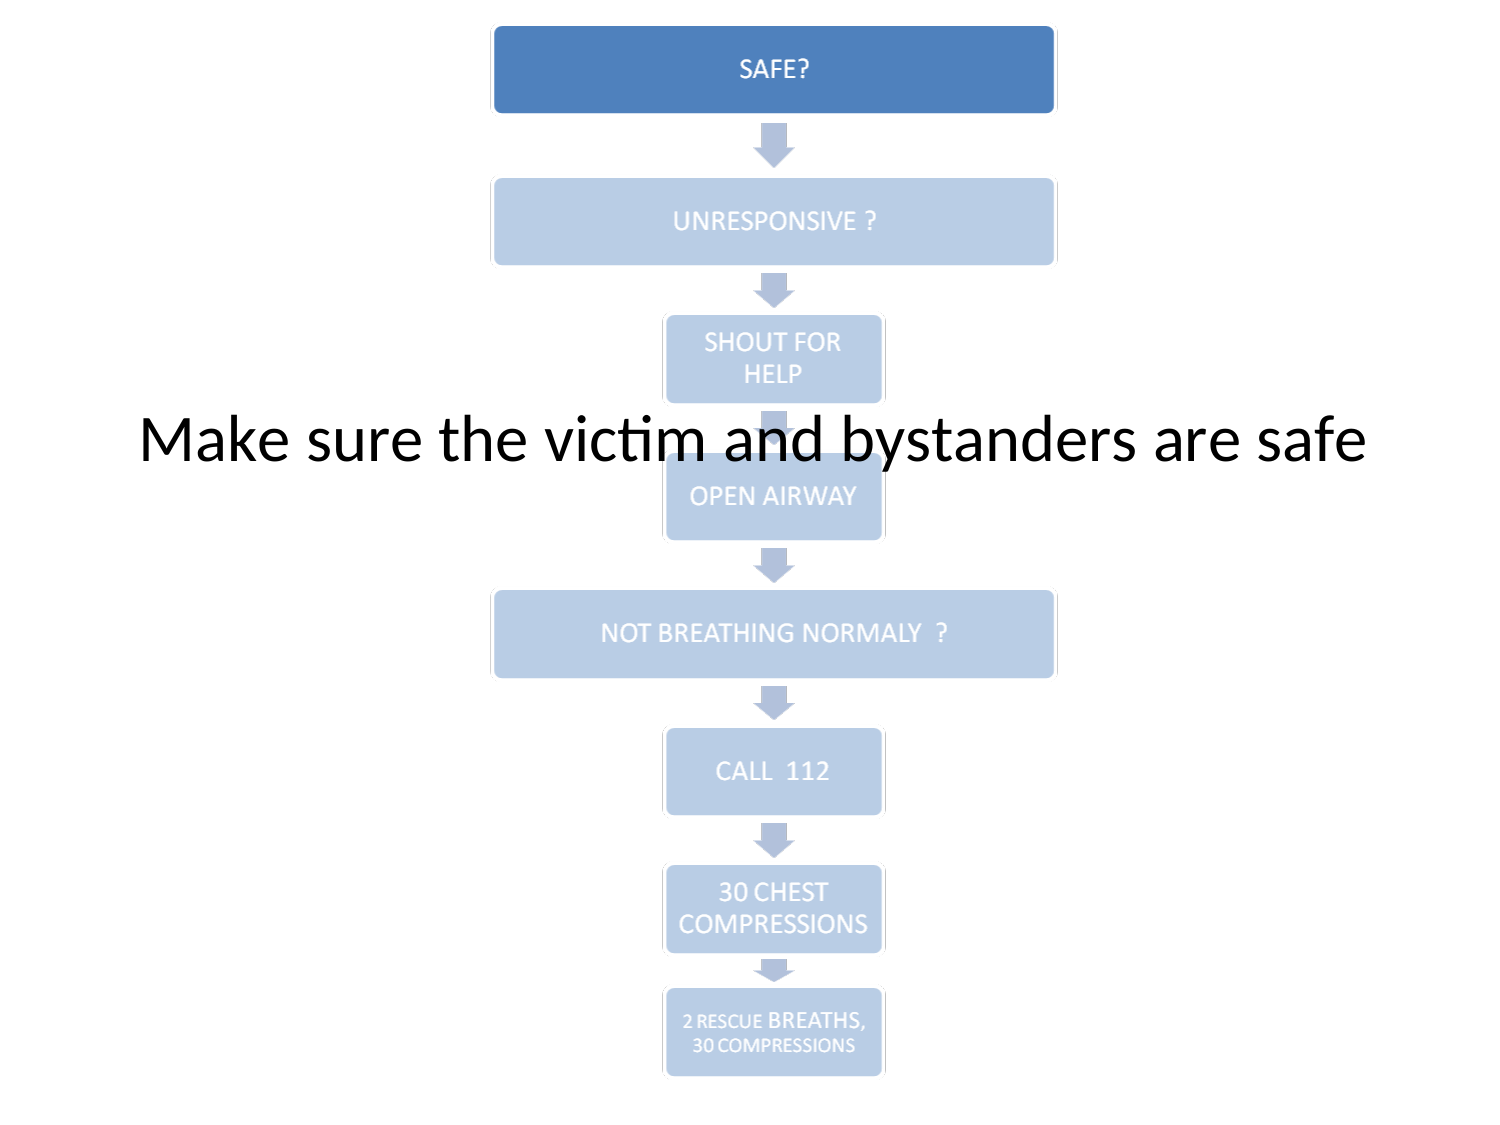

Make sure the victim and bystanders are safe